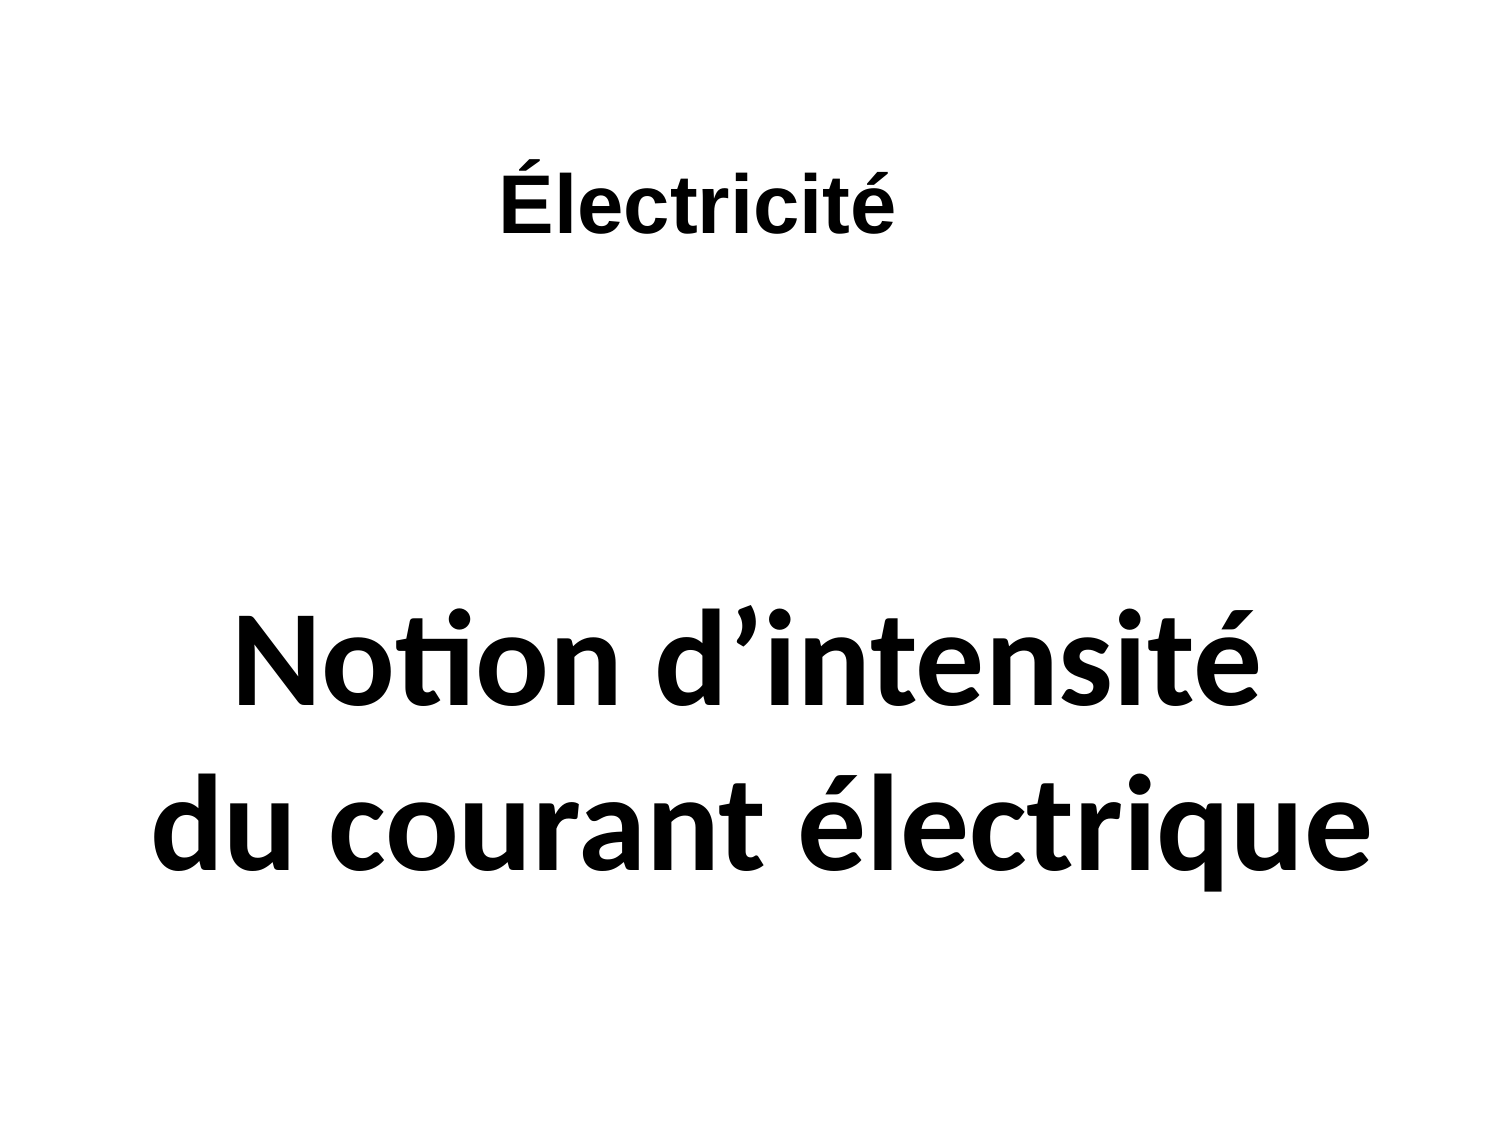

Électricité
Électricité
d’intensité
Notion d’intensité
du courant électrique
eion d’intensité
dun courant électrique